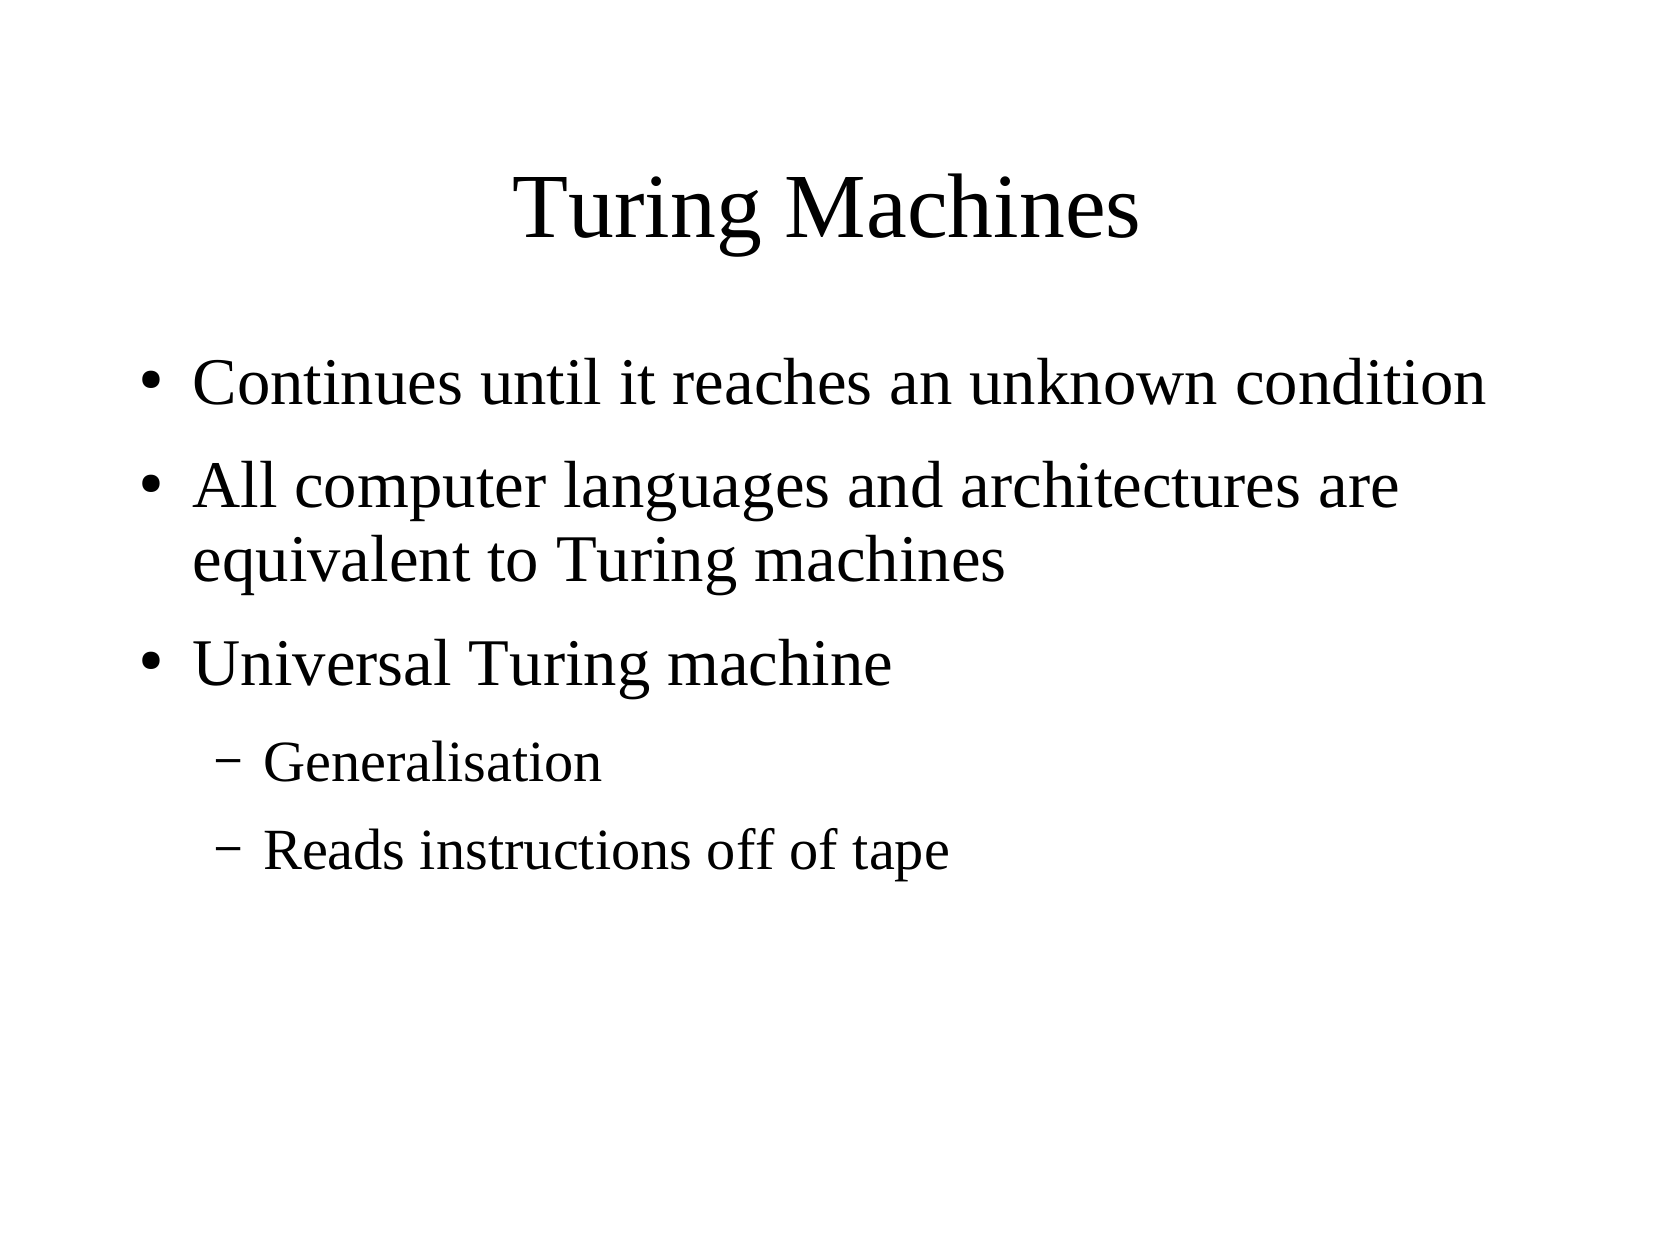

# Turing Machines
Continues until it reaches an unknown condition
All computer languages and architectures are equivalent to Turing machines
Universal Turing machine
Generalisation
Reads instructions off of tape